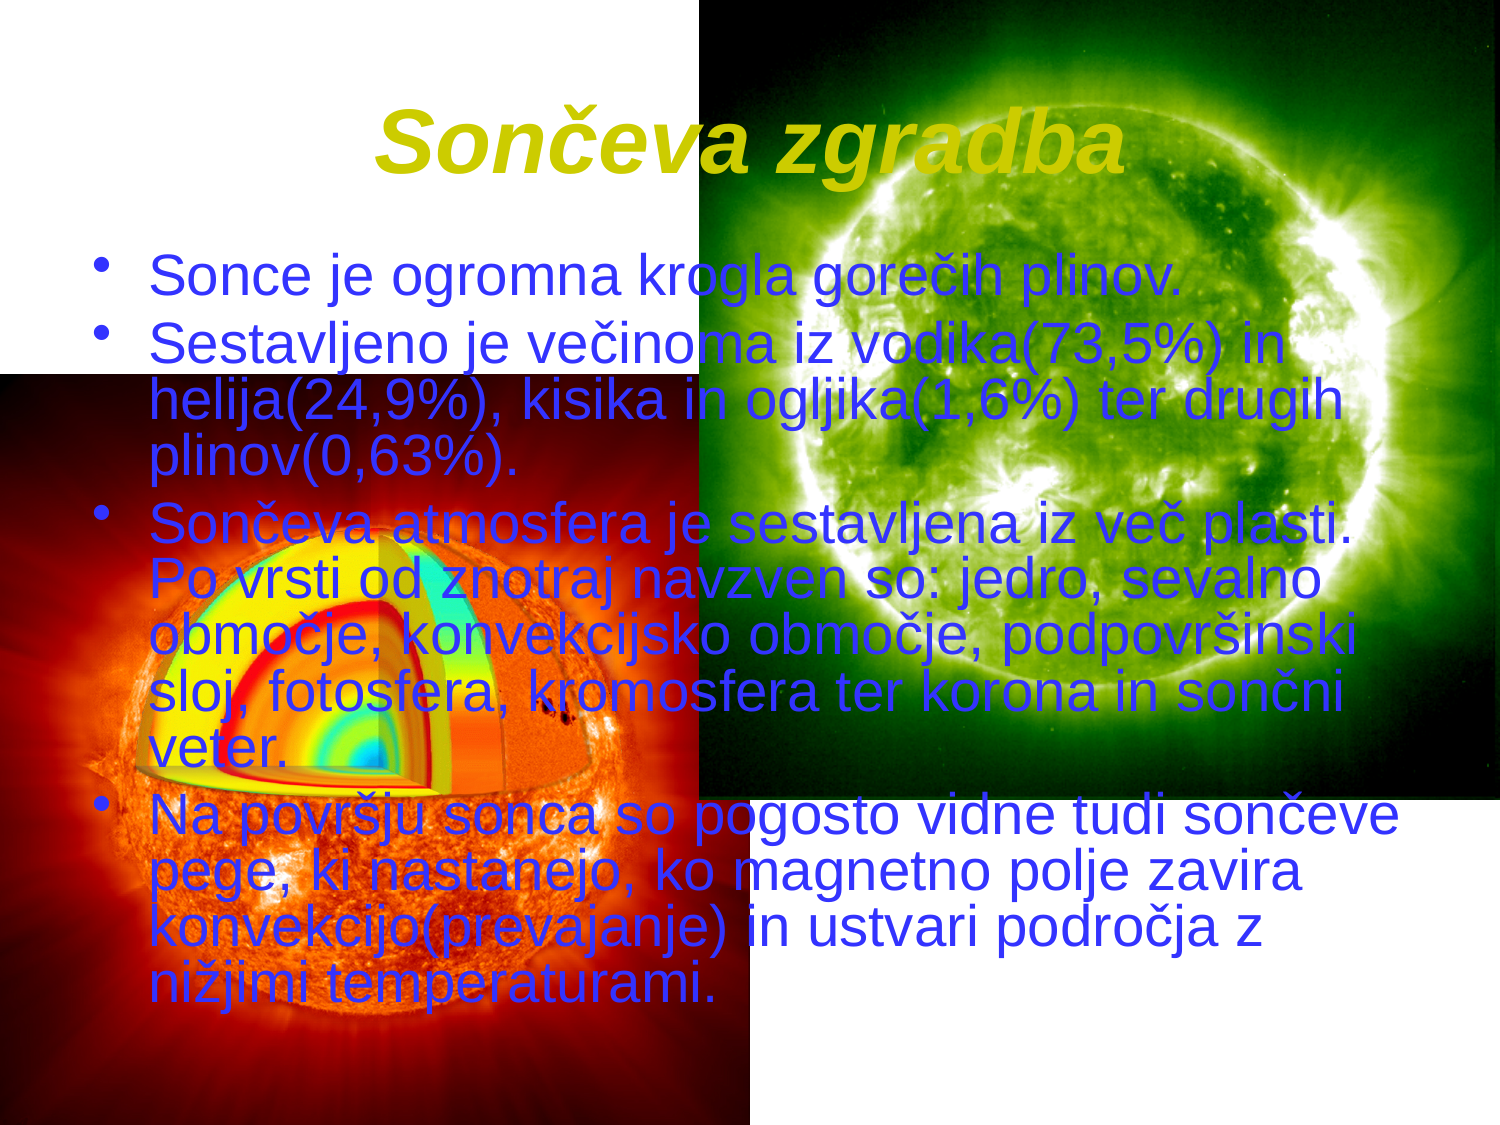

# Sončeva zgradba
Sonce je ogromna krogla gorečih plinov.
Sestavljeno je večinoma iz vodika(73,5%) in helija(24,9%), kisika in ogljika(1,6%) ter drugih plinov(0,63%).
Sončeva atmosfera je sestavljena iz več plasti. Po vrsti od znotraj navzven so: jedro, sevalno območje, konvekcijsko območje, podpovršinski sloj, fotosfera, kromosfera ter korona in sončni veter.
Na površju sonca so pogosto vidne tudi sončeve pege, ki nastanejo, ko magnetno polje zavira konvekcijo(prevajanje) in ustvari področja z nižjimi temperaturami.